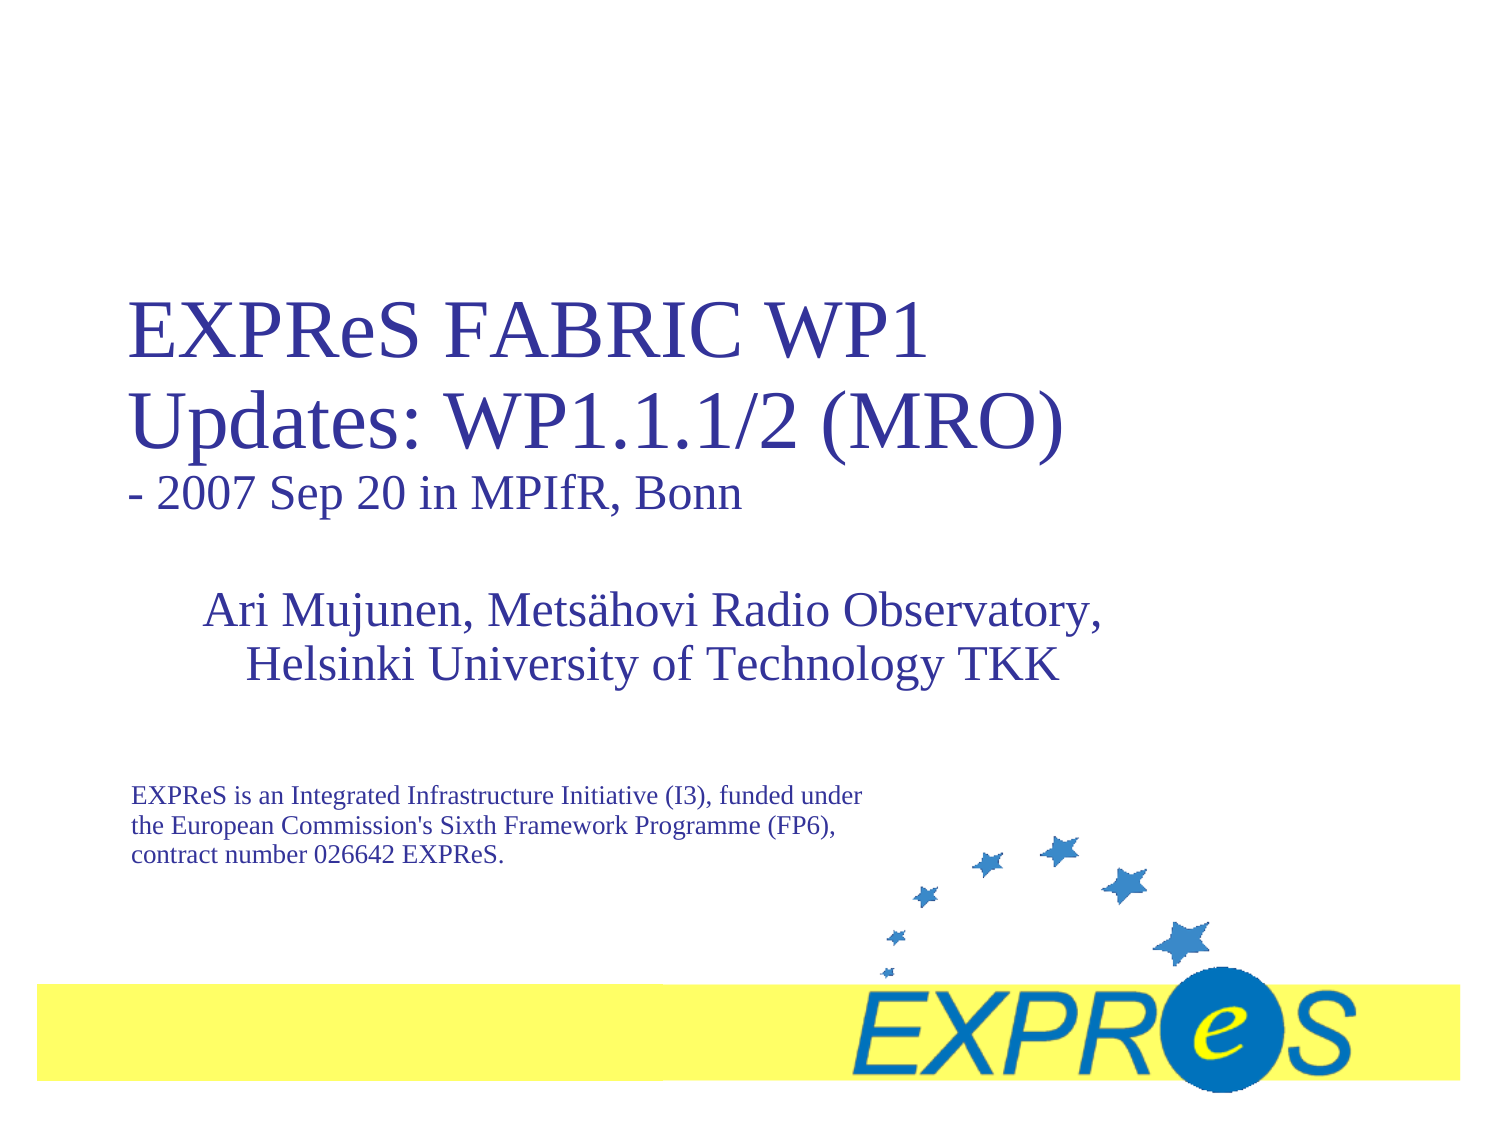

# EXPReS FABRIC WP1 Updates: WP1.1.1/2 (MRO) - 2007 Sep 20 in MPIfR, Bonn
Ari Mujunen, Metsähovi Radio Observatory,
Helsinki University of Technology TKK
EXPReS is an Integrated Infrastructure Initiative (I3), funded under the European Commission's Sixth Framework Programme (FP6), contract number 026642 EXPReS.